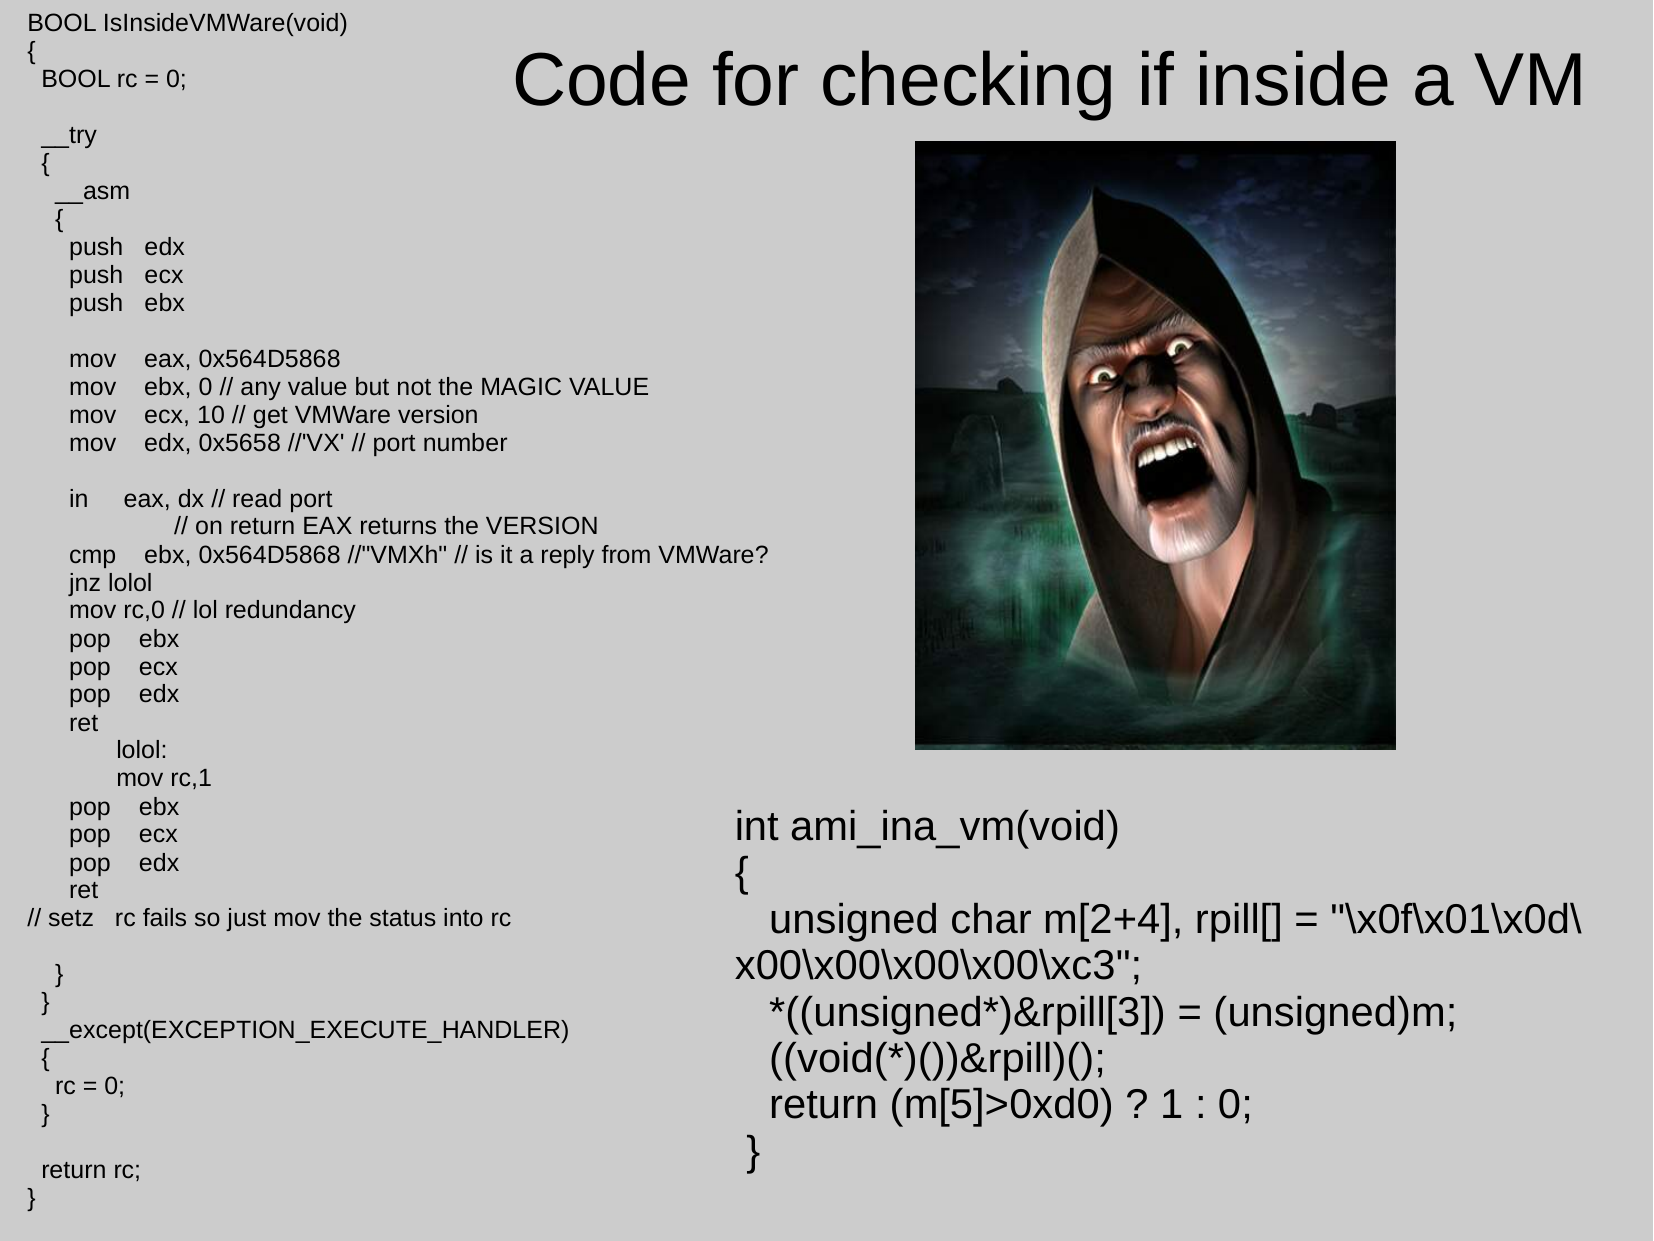

BOOL IsInsideVMWare(void)
{
 BOOL rc = 0;
 __try
 {
 __asm
 {
 push edx
 push ecx
 push ebx
 mov eax, 0x564D5868
 mov ebx, 0 // any value but not the MAGIC VALUE
 mov ecx, 10 // get VMWare version
 mov edx, 0x5658 //'VX' // port number
 in eax, dx // read port
 // on return EAX returns the VERSION
 cmp ebx, 0x564D5868 //"VMXh" // is it a reply from VMWare?
 jnz lolol
 mov rc,0 // lol redundancy
 pop ebx
 pop ecx
 pop edx
 ret
	 lolol:
	 mov rc,1
 pop ebx
 pop ecx
 pop edx
 ret
// setz rc fails so just mov the status into rc
 }
 }
 __except(EXCEPTION_EXECUTE_HANDLER)
 {
 rc = 0;
 }
 return rc;
}
Code for checking if inside a VM
int ami_ina_vm(void)
{
 unsigned char m[2+4], rpill[] = "\x0f\x01\x0d\x00\x00\x00\x00\xc3";
 *((unsigned*)&rpill[3]) = (unsigned)m;
 ((void(*)())&rpill)();
 return (m[5]>0xd0) ? 1 : 0;
 }